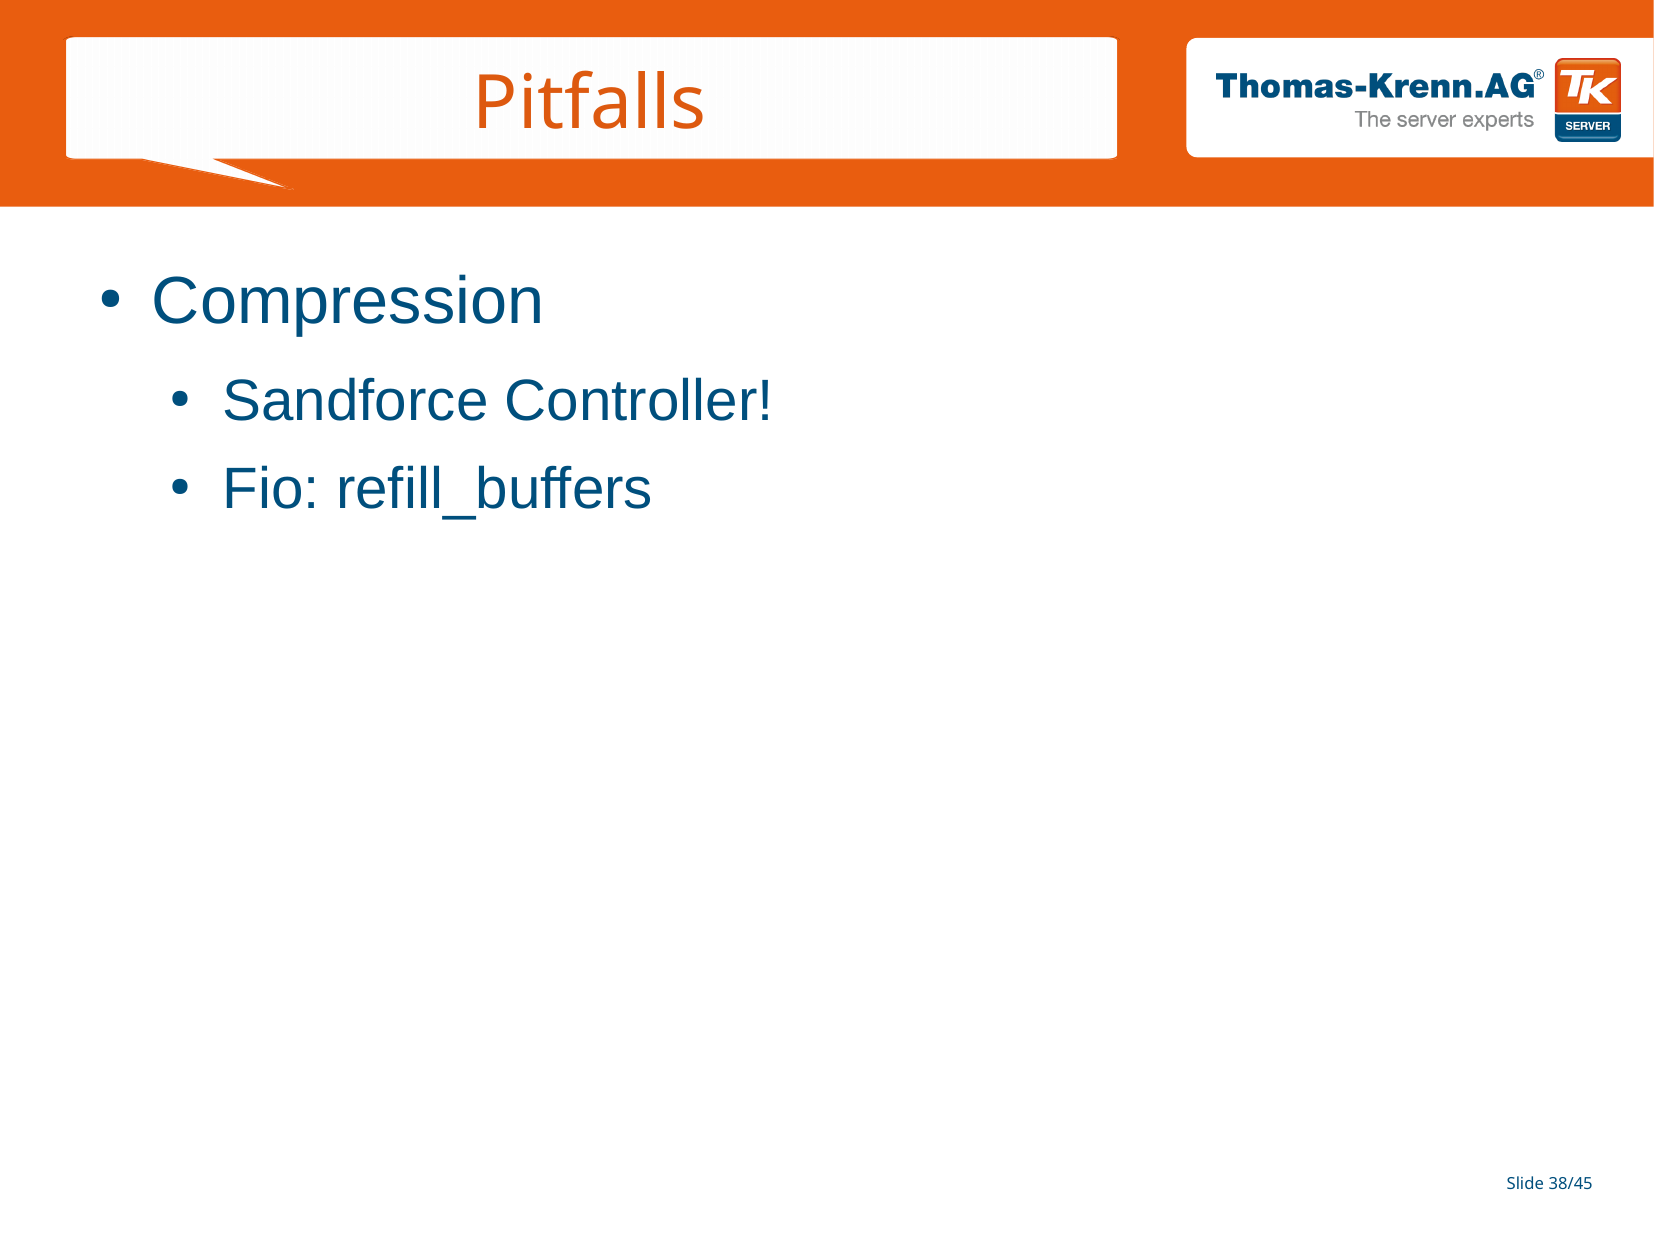

# Pitfalls
Compression
Sandforce Controller!
Fio: refill_buffers